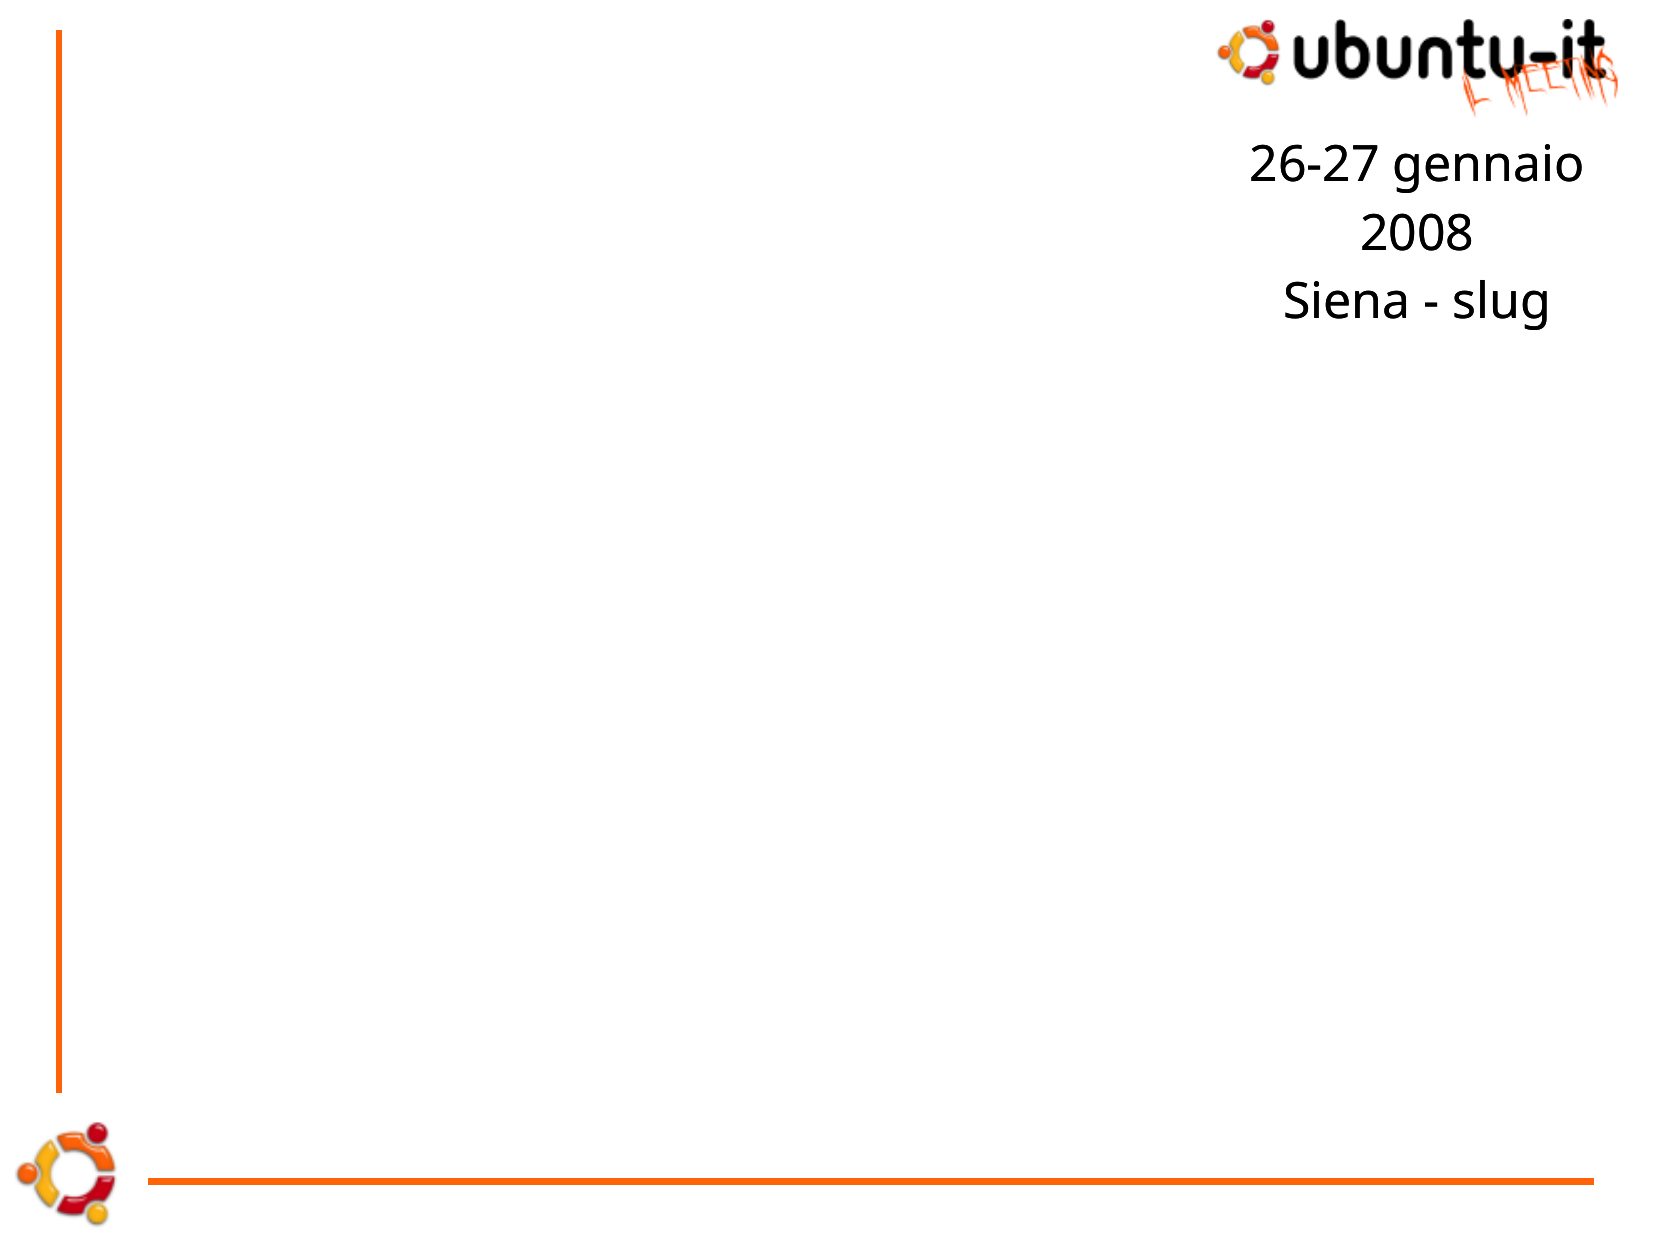

#
26-27 gennaio 2008
Siena - slug